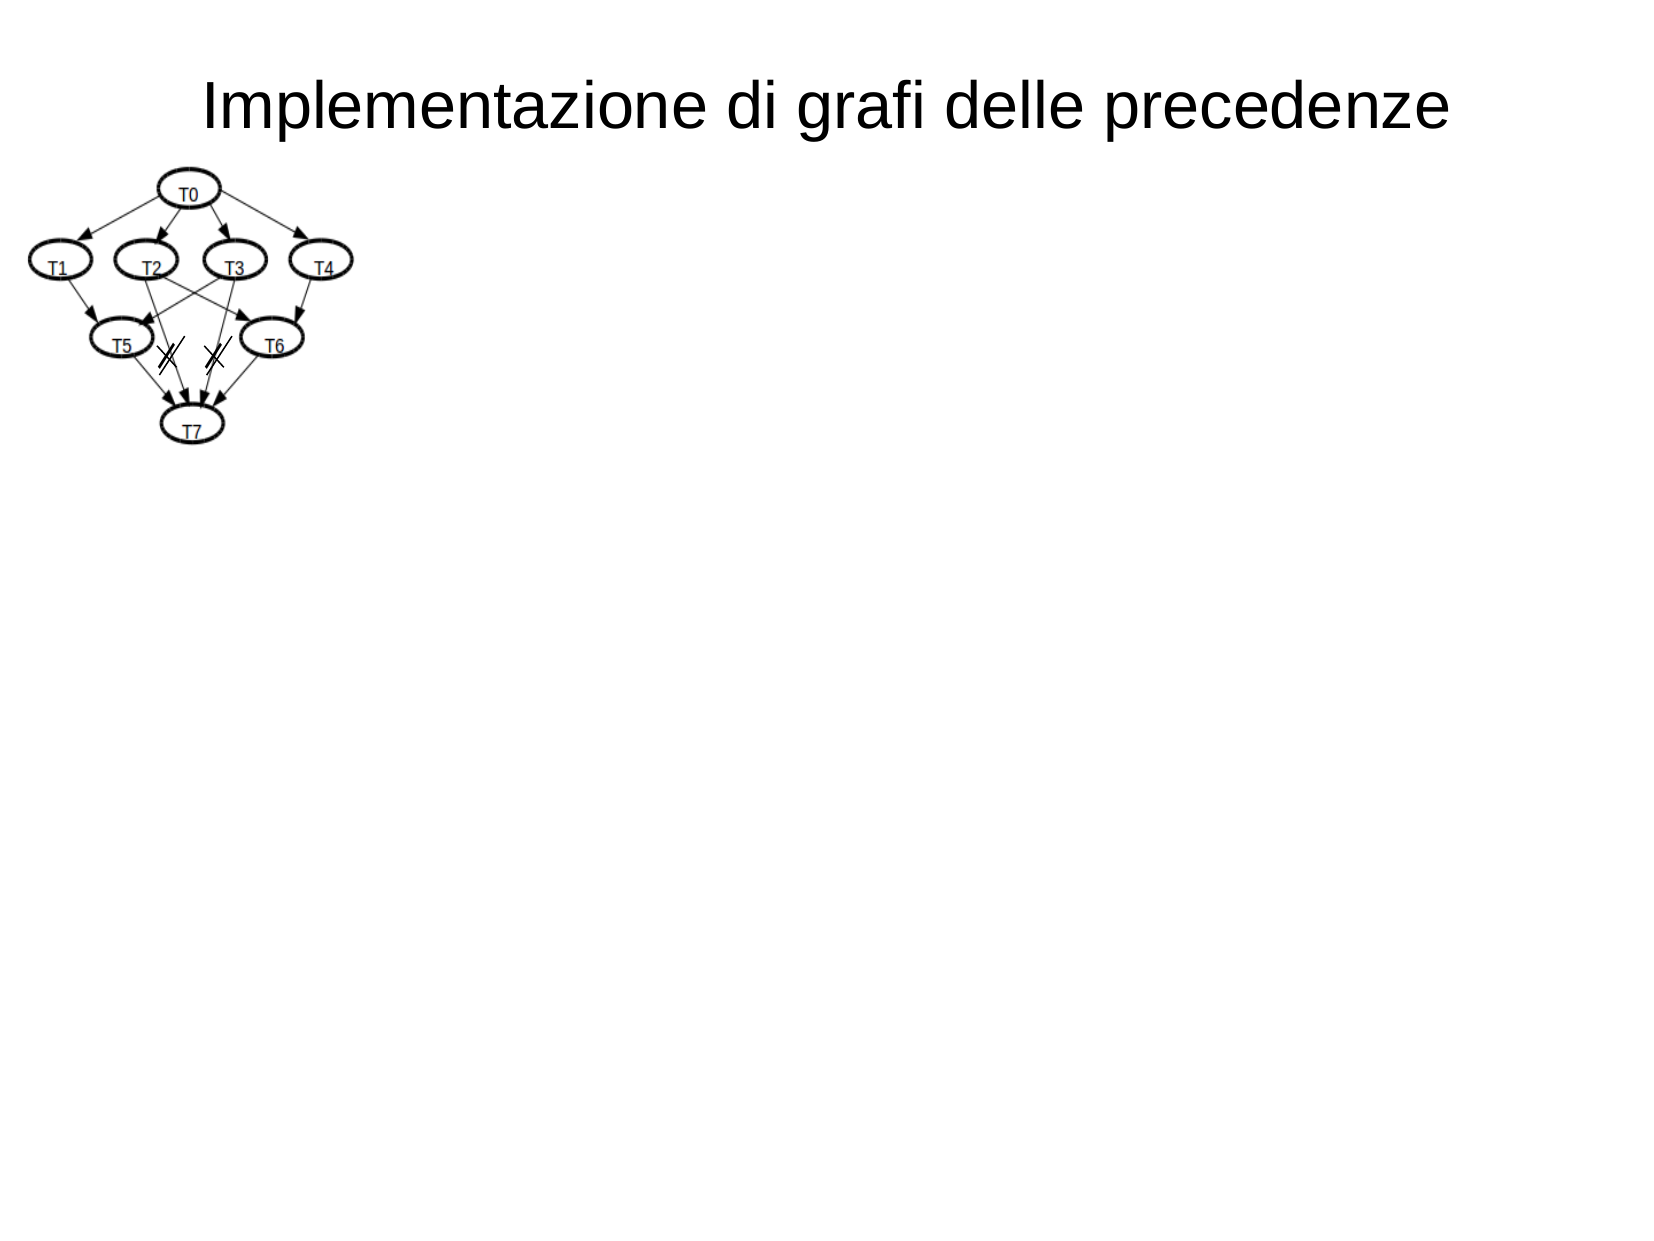

# Implementazione di grafi delle precedenze
\
\